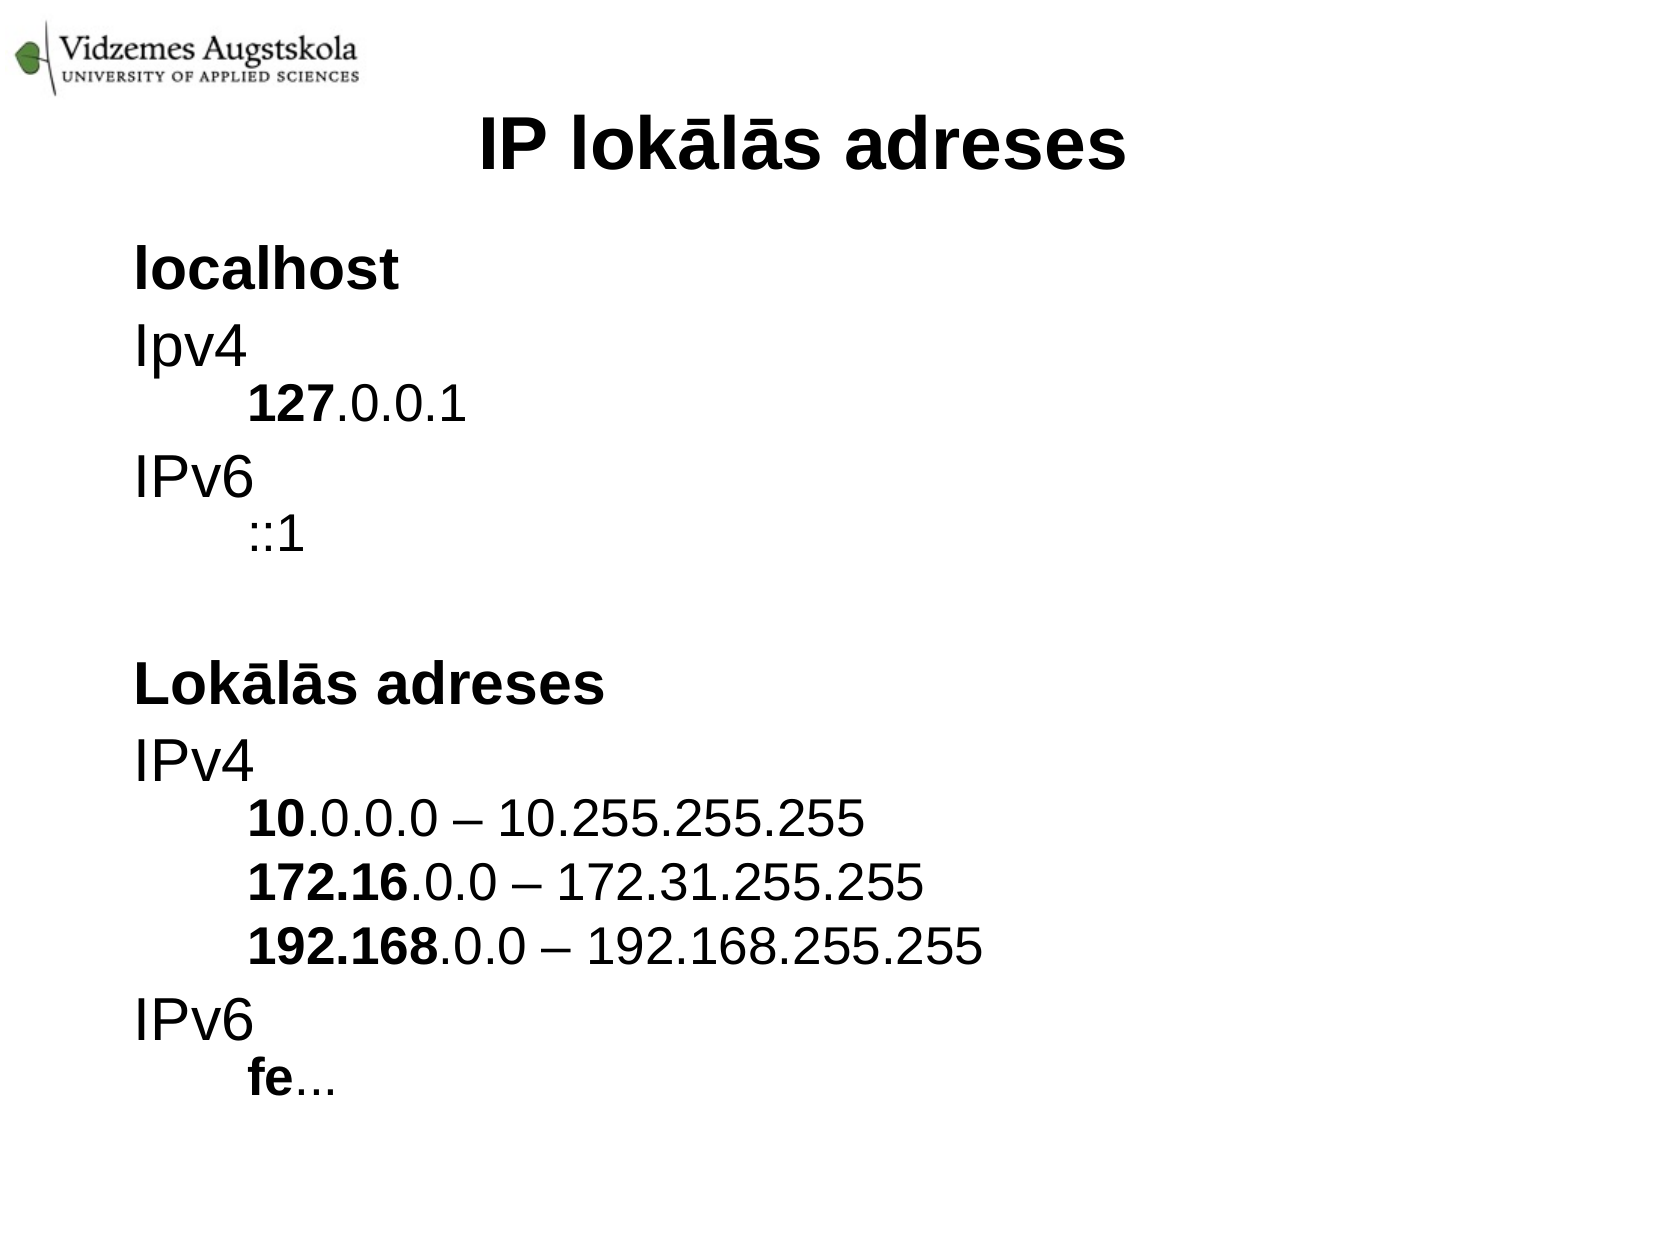

# IP lokālās adreses
localhost
Ipv4
127.0.0.1
IPv6
::1
Lokālās adreses
IPv4
10.0.0.0 – 10.255.255.255
172.16.0.0 – 172.31.255.255
192.168.0.0 – 192.168.255.255
IPv6
fe...